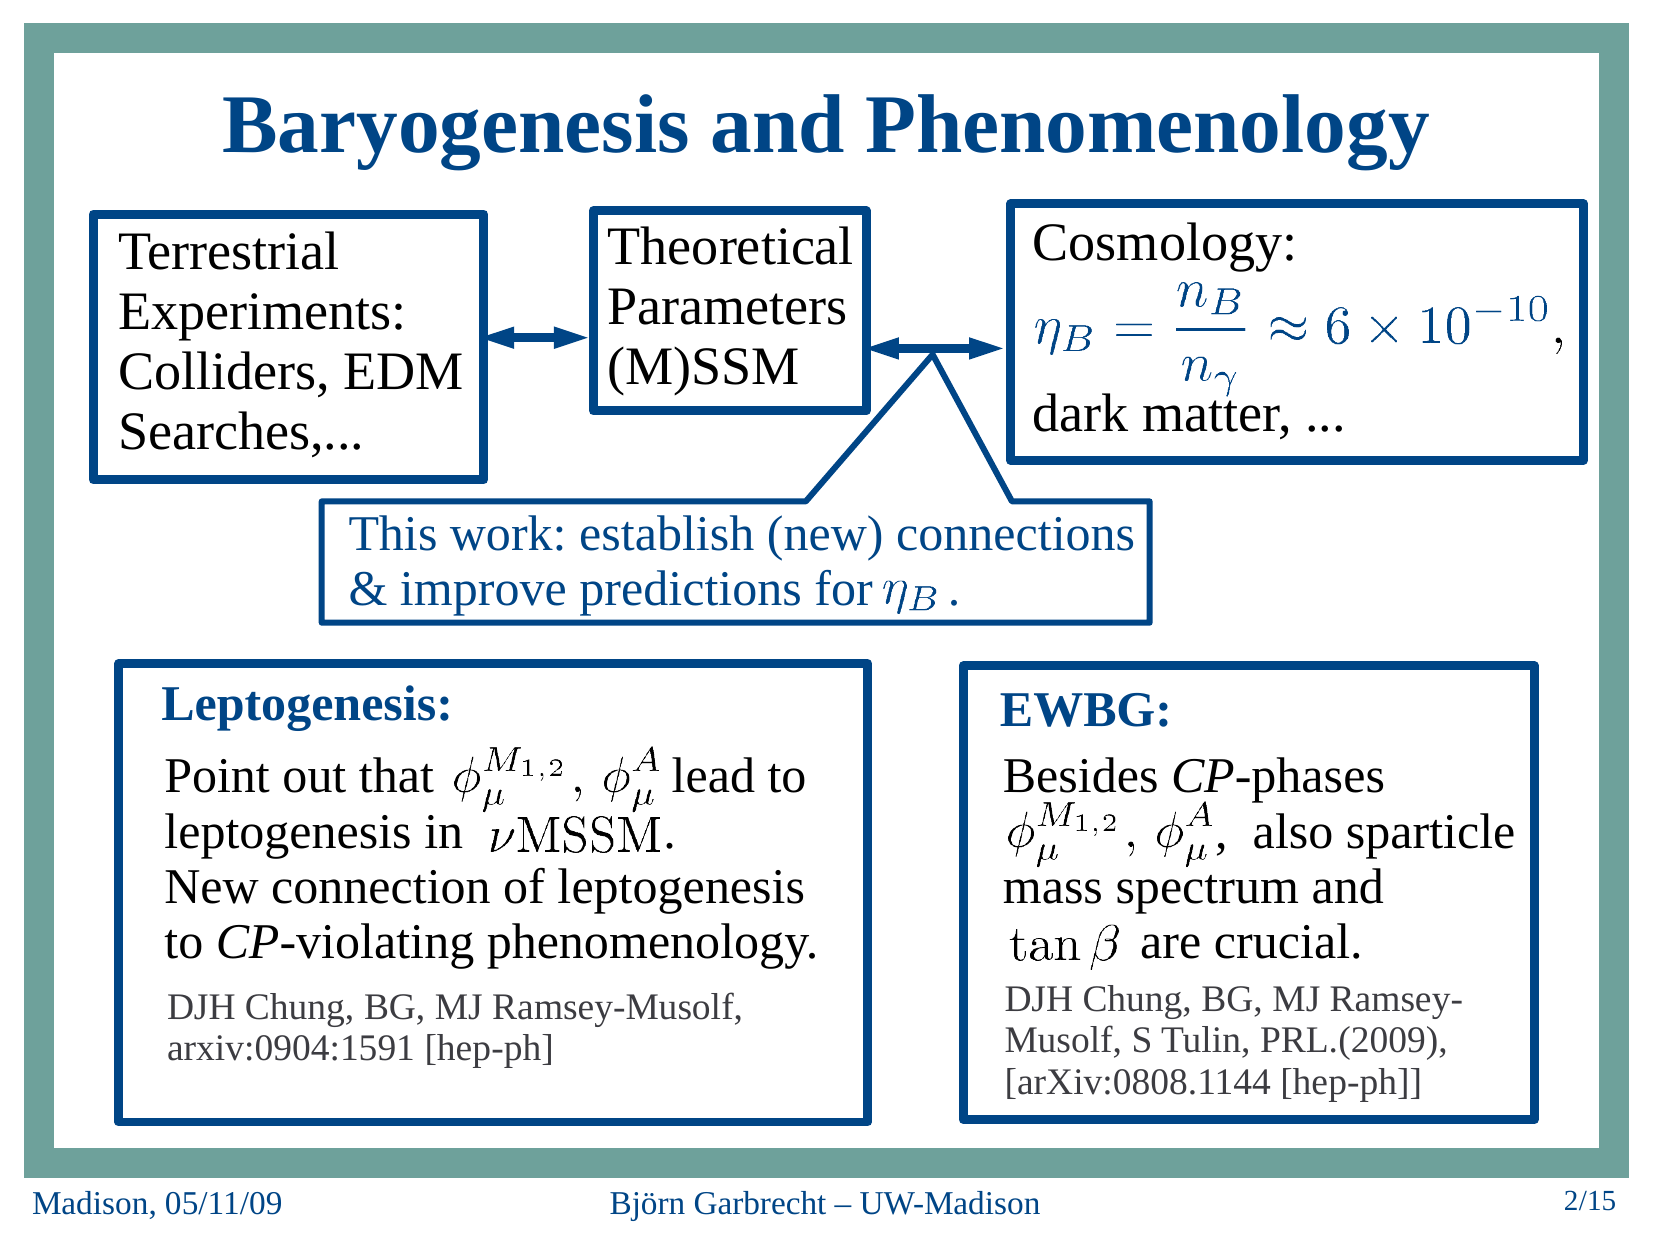

# Baryogenesis and Phenomenology
Cosmology:
Theoretical
Parameters
(M)SSM
Terrestrial
Experiments:
Colliders, EDM
Searches,...
dark matter, ...
This work: establish (new) connections & improve predictions for .
Leptogenesis:
EWBG:
Besides CP-phases
 , also sparticle
mass spectrum and
 are crucial.
Point out that lead to leptogenesis in .
New connection of leptogenesis to CP-violating phenomenology.
DJH Chung, BG, MJ Ramsey-Musolf, S Tulin, PRL.(2009),
[arXiv:0808.1144 [hep-ph]]
DJH Chung, BG, MJ Ramsey-Musolf,
arxiv:0904:1591 [hep-ph]
Björn Garbrecht – UW-Madison
2